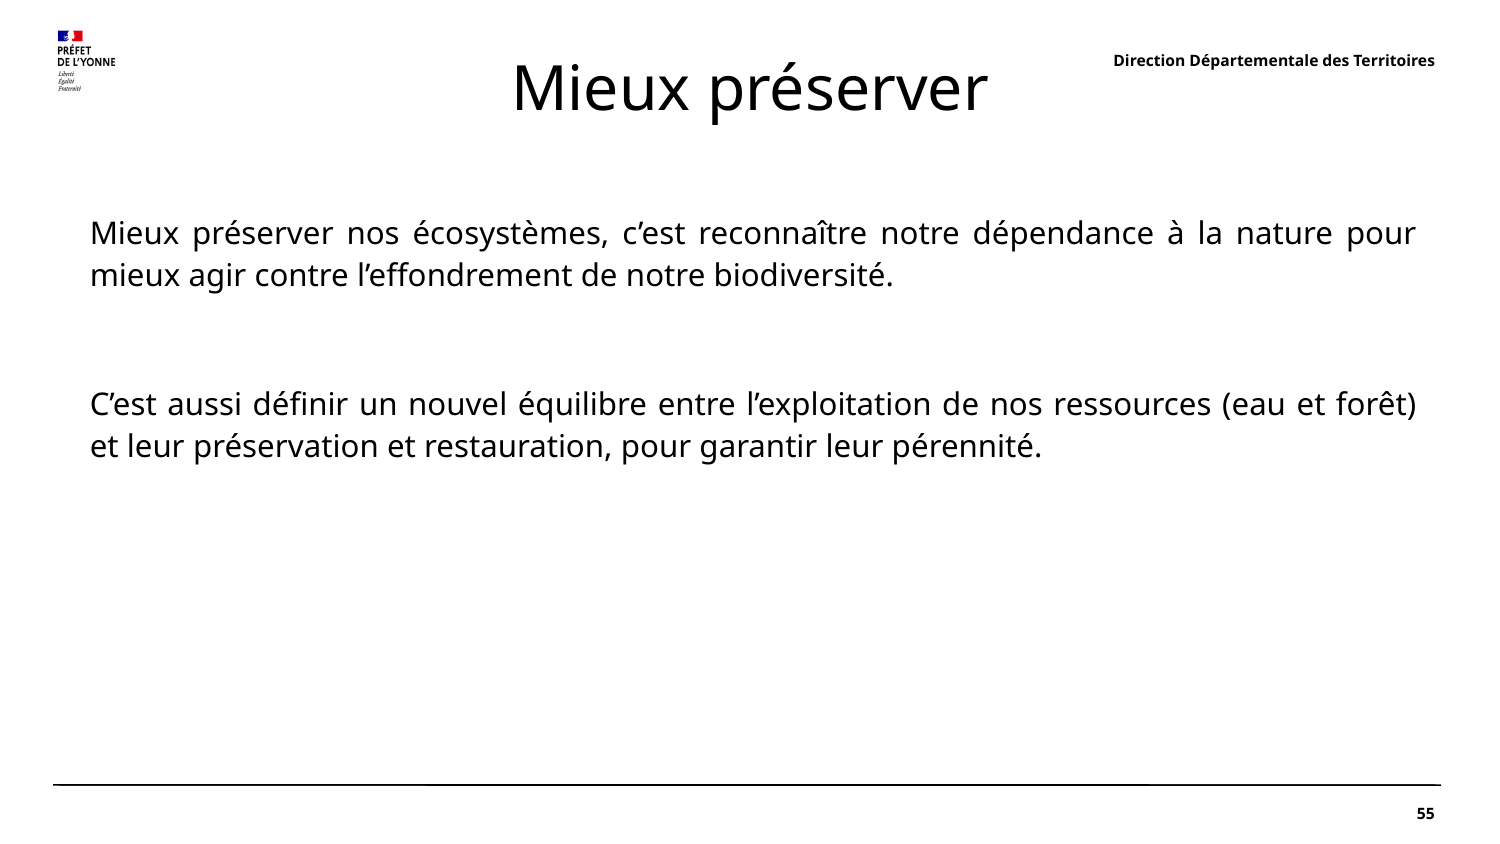

# Mieux préserver
Direction Départementale des Territoires
Mieux préserver nos écosystèmes, c’est reconnaître notre dépendance à la nature pour mieux agir contre l’effondrement de notre biodiversité.
C’est aussi définir un nouvel équilibre entre l’exploitation de nos ressources (eau et forêt) et leur préservation et restauration, pour garantir leur pérennité.
55